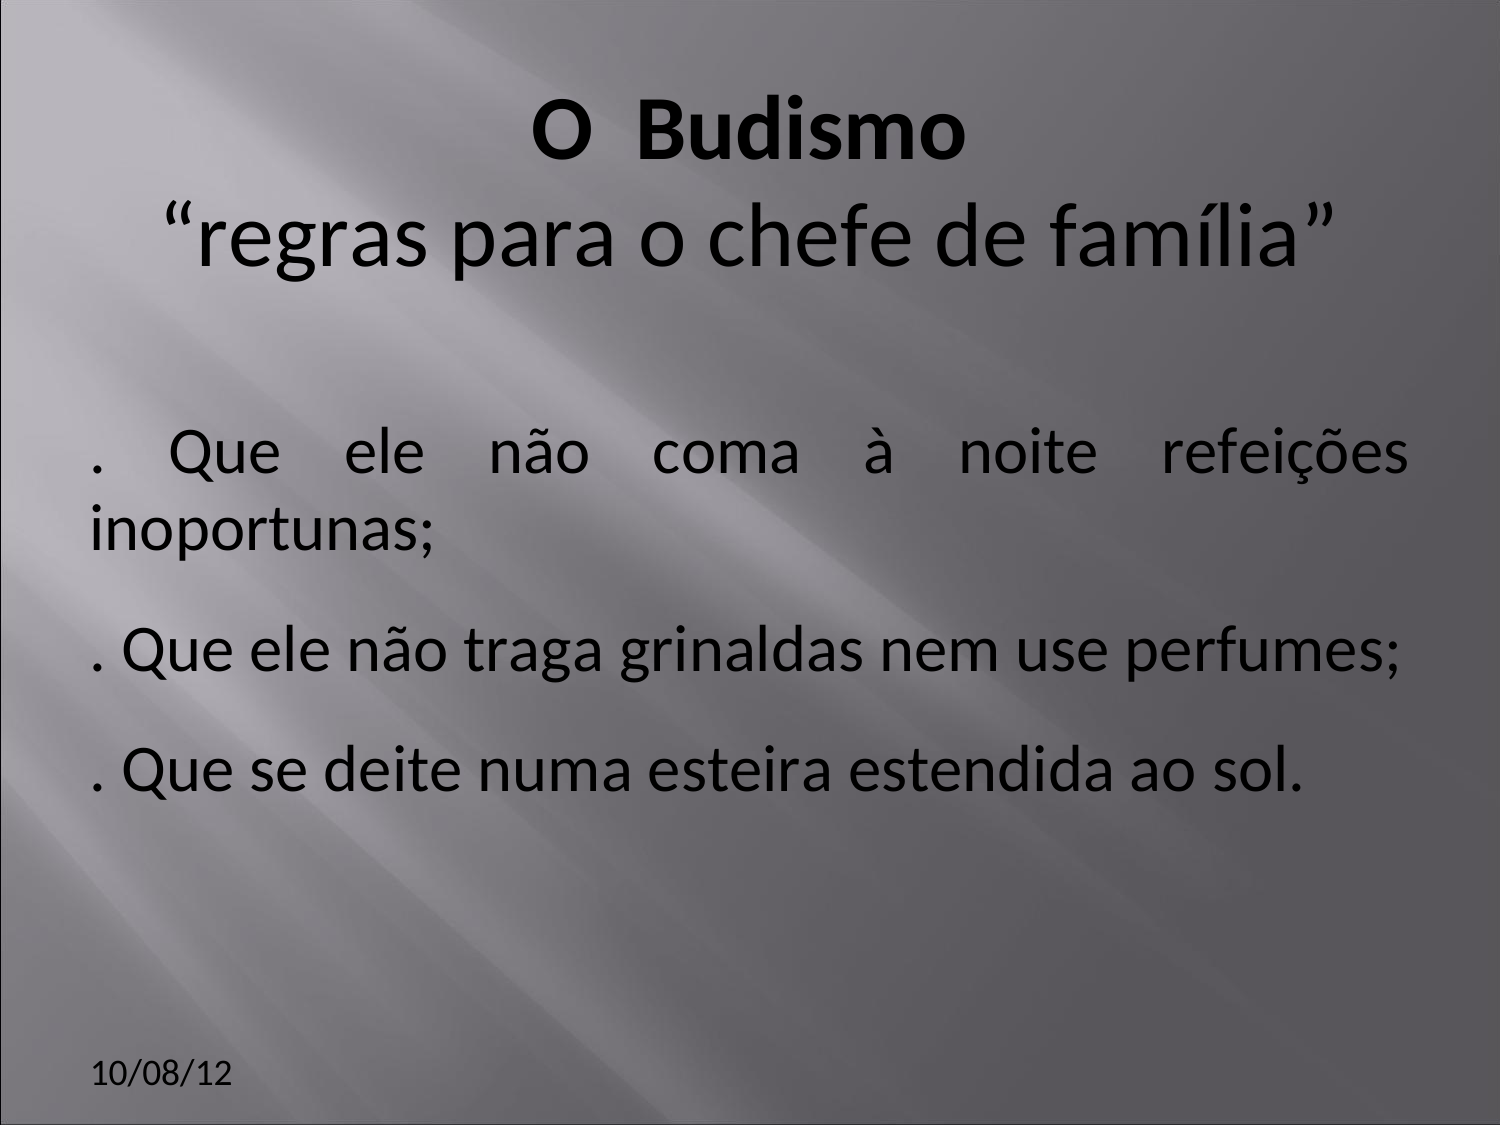

O Budismo
“regras para o chefe de família”
. Que ele não coma à noite refeições inoportunas;
. Que ele não traga grinaldas nem use perfumes;
. Que se deite numa esteira estendida ao sol.
10/08/12